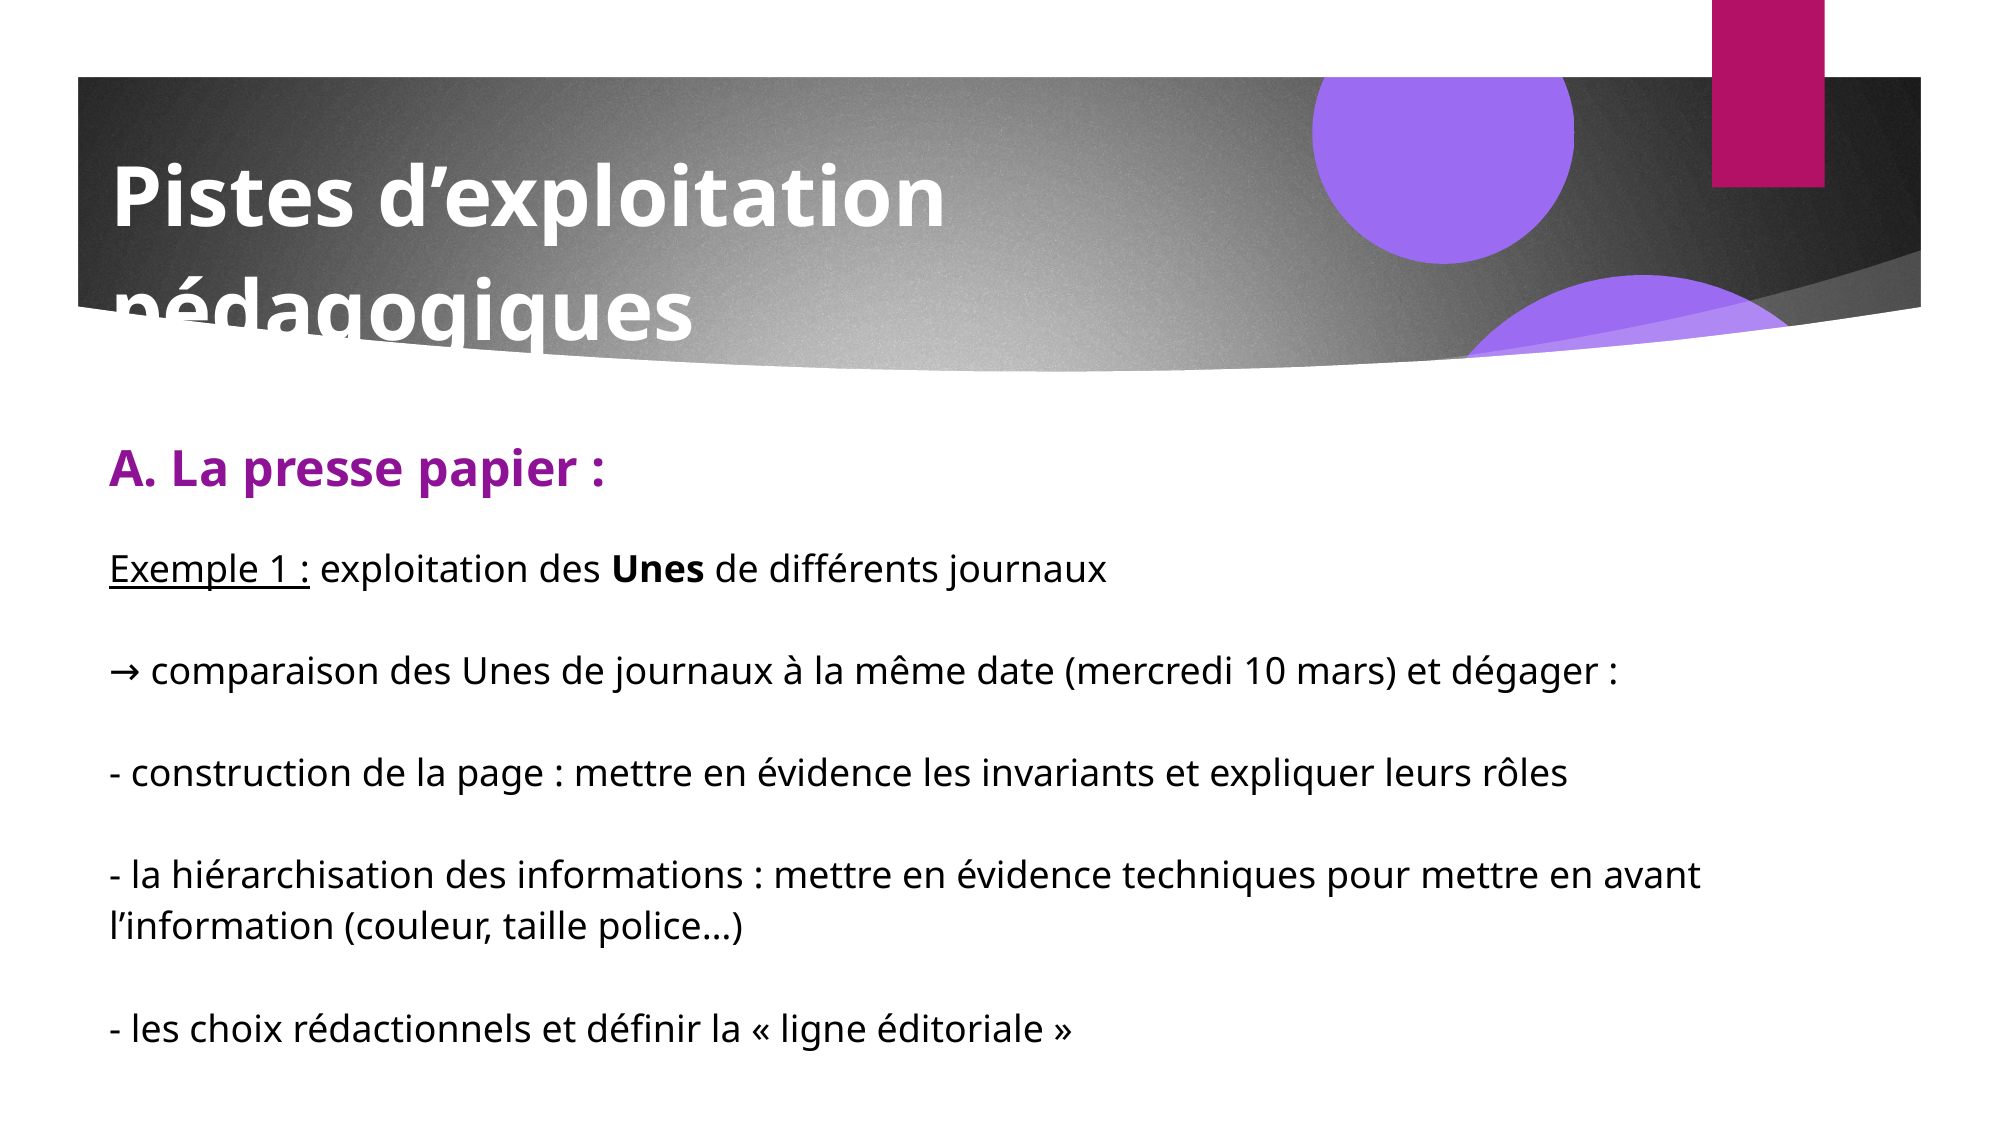

# Pistes d’exploitation pédagogiques
A. La presse papier :
Exemple 1 : exploitation des Unes de différents journaux
→ comparaison des Unes de journaux à la même date (mercredi 10 mars) et dégager :
- construction de la page : mettre en évidence les invariants et expliquer leurs rôles
- la hiérarchisation des informations : mettre en évidence techniques pour mettre en avant l’information (couleur, taille police…)
- les choix rédactionnels et définir la « ligne éditoriale »